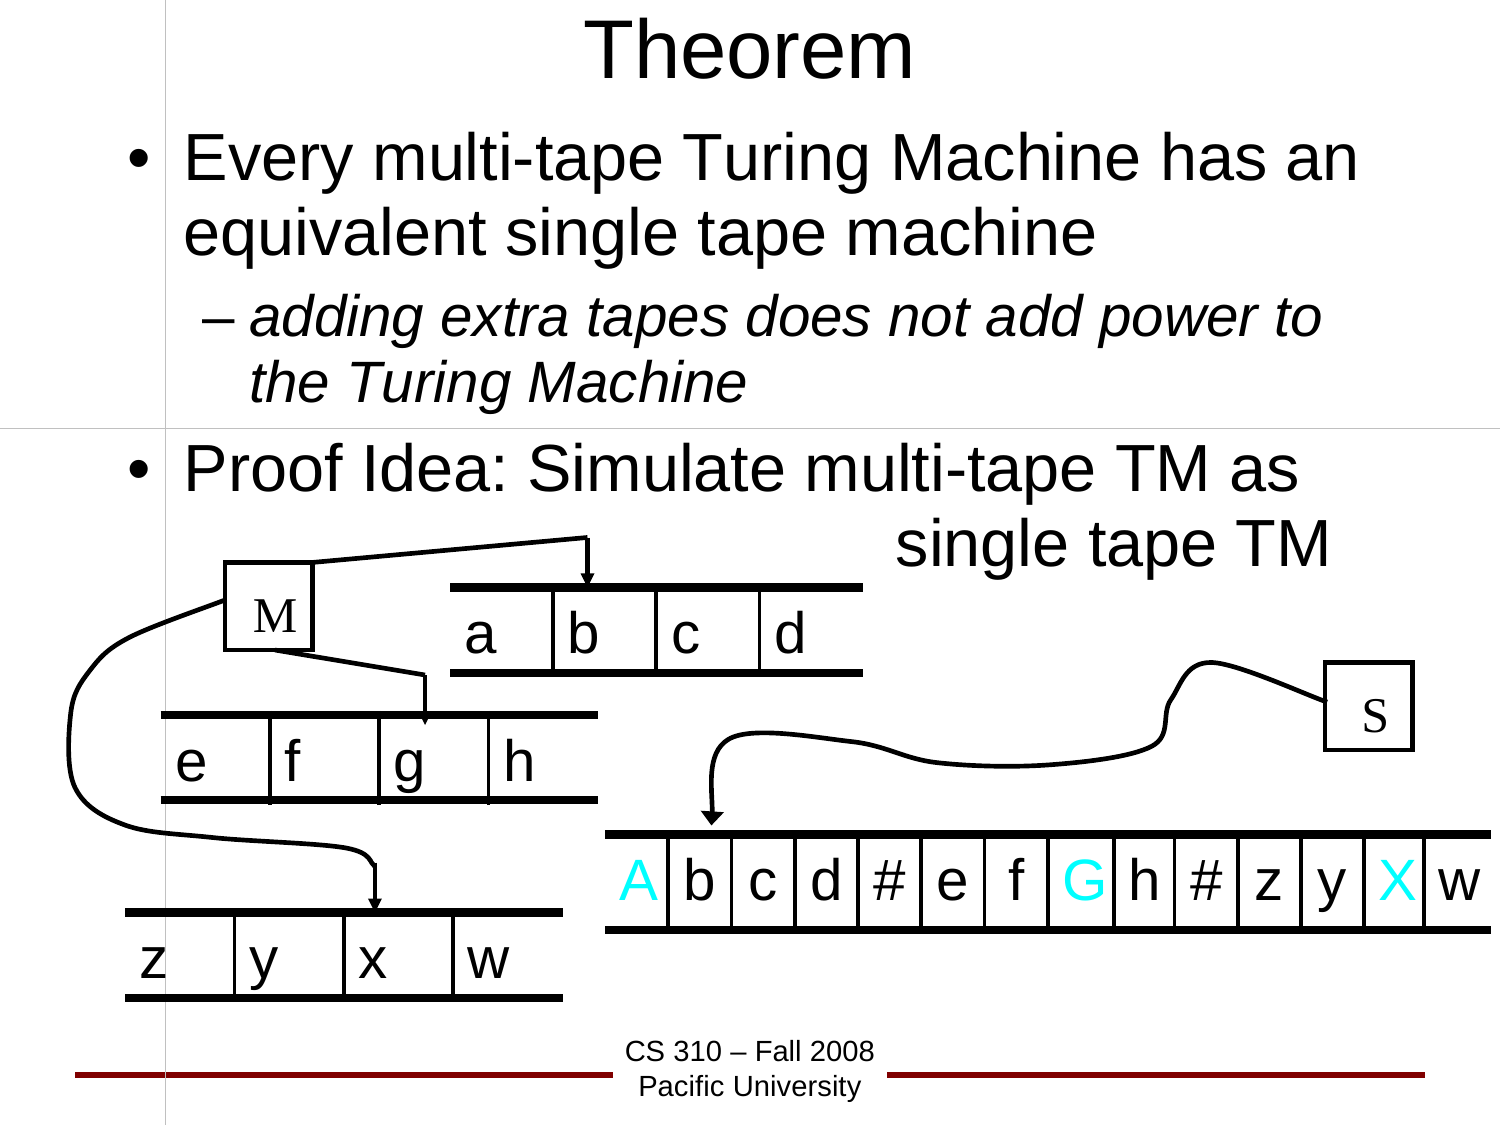

# Theorem
Every multi-tape Turing Machine has an equivalent single tape machine
adding extra tapes does not add power to the Turing Machine
Proof Idea: Simulate multi-tape TM as 						 single tape TM
M
| a | b | c | d |
| --- | --- | --- | --- |
S
| e | f | g | h |
| --- | --- | --- | --- |
| A | b | c | d | # | e | f | G | h | # | z | y | X | w |
| --- | --- | --- | --- | --- | --- | --- | --- | --- | --- | --- | --- | --- | --- |
| z | y | x | w |
| --- | --- | --- | --- |